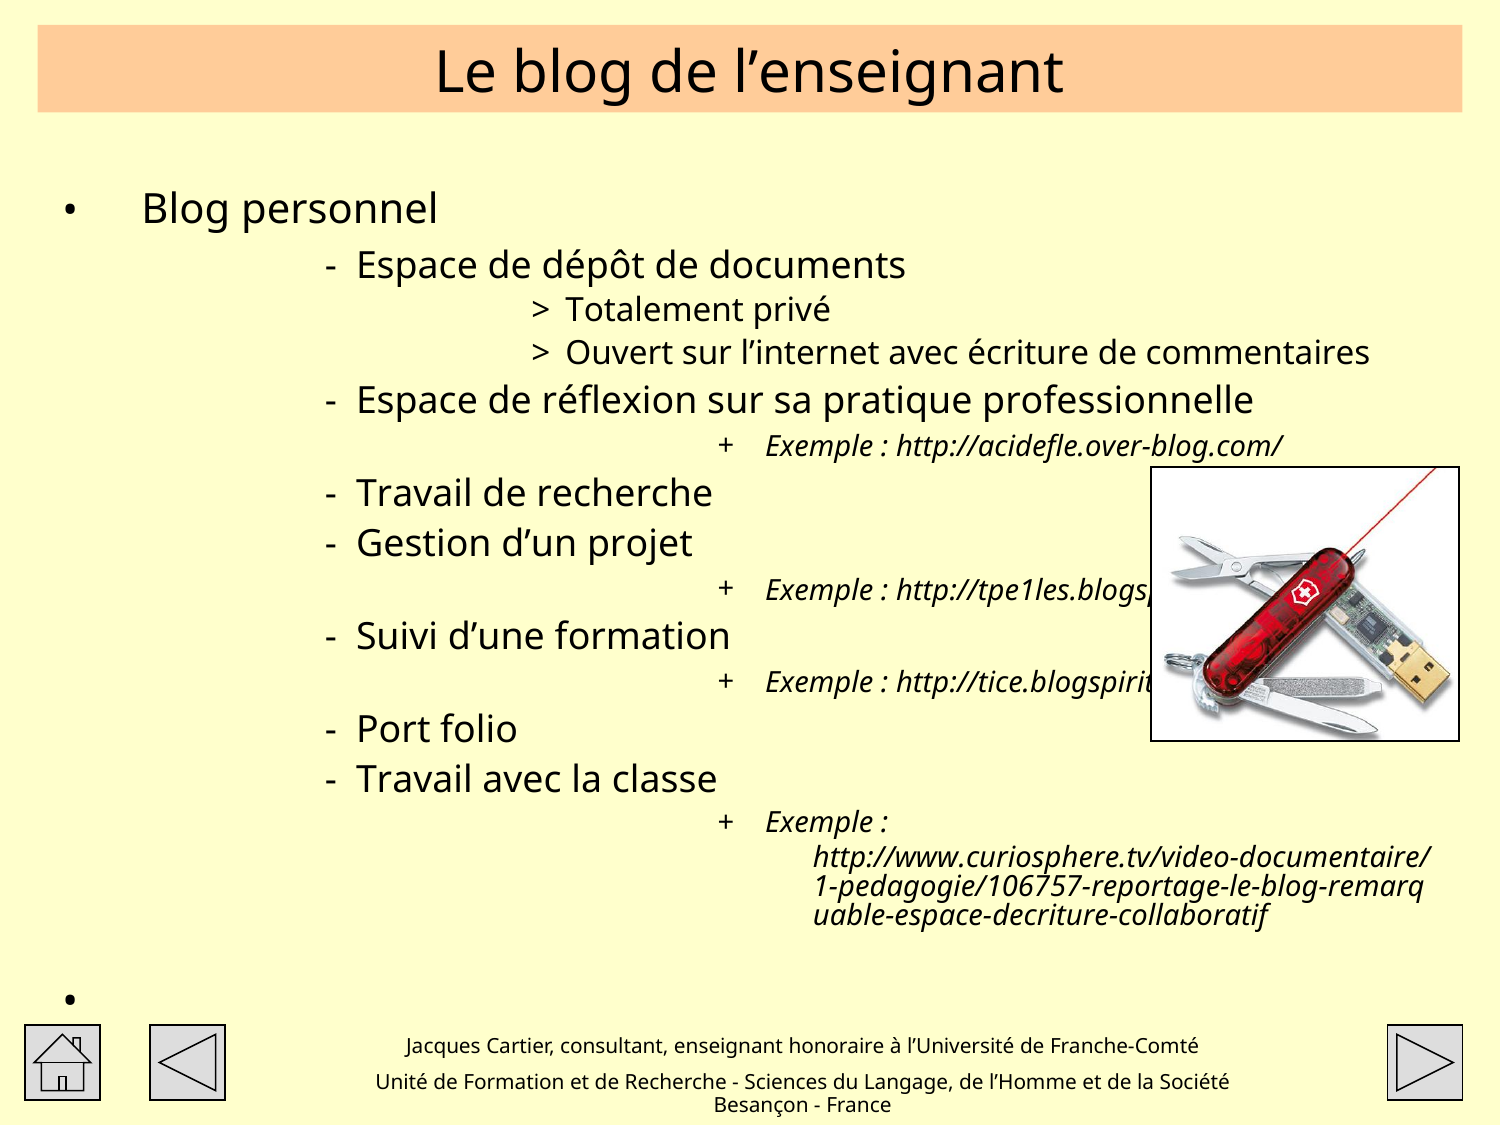

# Le blog de l’enseignant
Blog personnel
Espace de dépôt de documents
Totalement privé
Ouvert sur l’internet avec écriture de commentaires
Espace de réflexion sur sa pratique professionnelle
Exemple : http://acidefle.over-blog.com/
Travail de recherche
Gestion d’un projet
Exemple : http://tpe1les.blogspot.com/
Suivi d’une formation
Exemple : http://tice.blogspirit.com/
Port folio
Travail avec la classe
Exemple : http://www.curiosphere.tv/video-documentaire/1-pedagogie/106757-reportage-le-blog-remarquable-espace-decriture-collaboratif